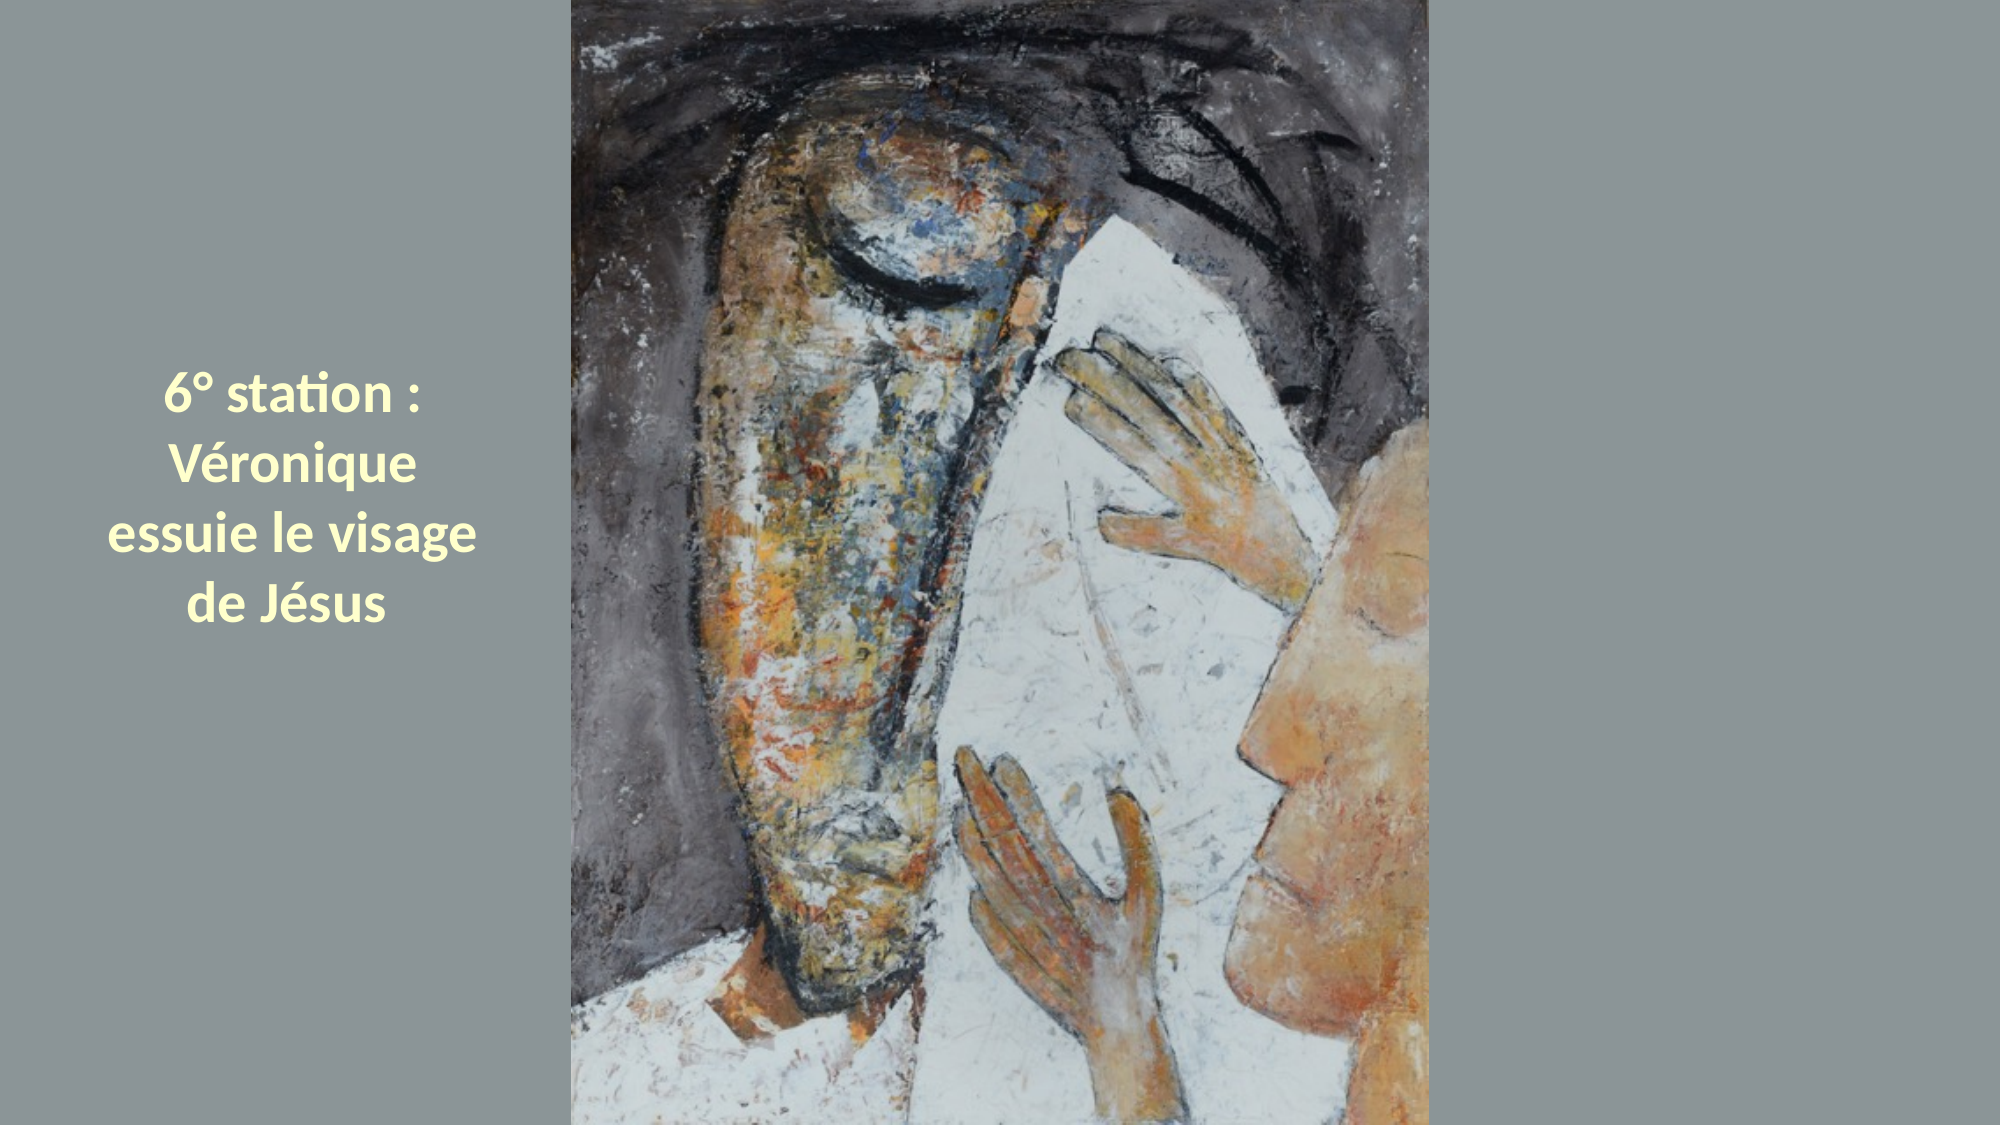

6° station : Véronique essuie le visage de Jésus